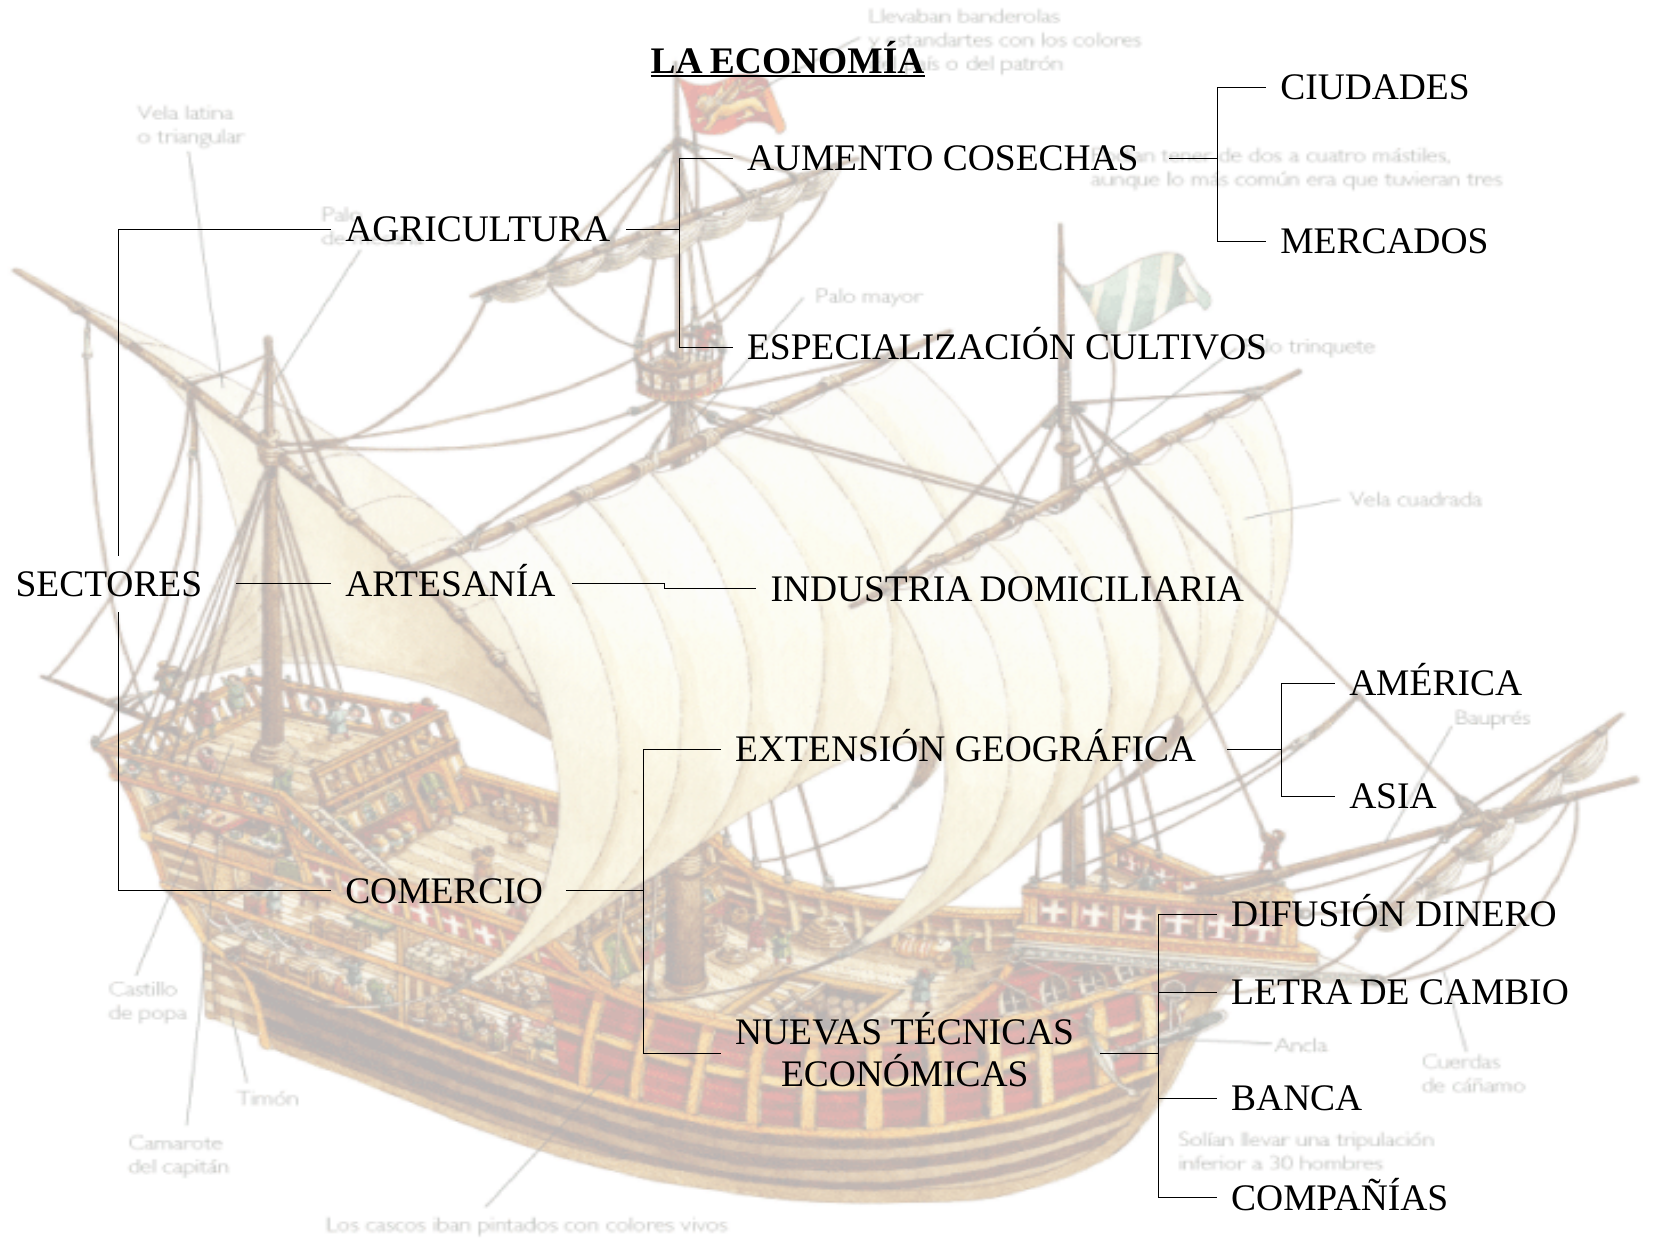

LA ECONOMÍA
CIUDADES
AUMENTO COSECHAS
AGRICULTURA
MERCADOS
ESPECIALIZACIÓN CULTIVOS
SECTORES
ARTESANÍA
INDUSTRIA DOMICILIARIA
AMÉRICA
EXTENSIÓN GEOGRÁFICA
ASIA
COMERCIO
DIFUSIÓN DINERO
LETRA DE CAMBIO
NUEVAS TÉCNICAS
ECONÓMICAS
BANCA
COMPAÑÍAS